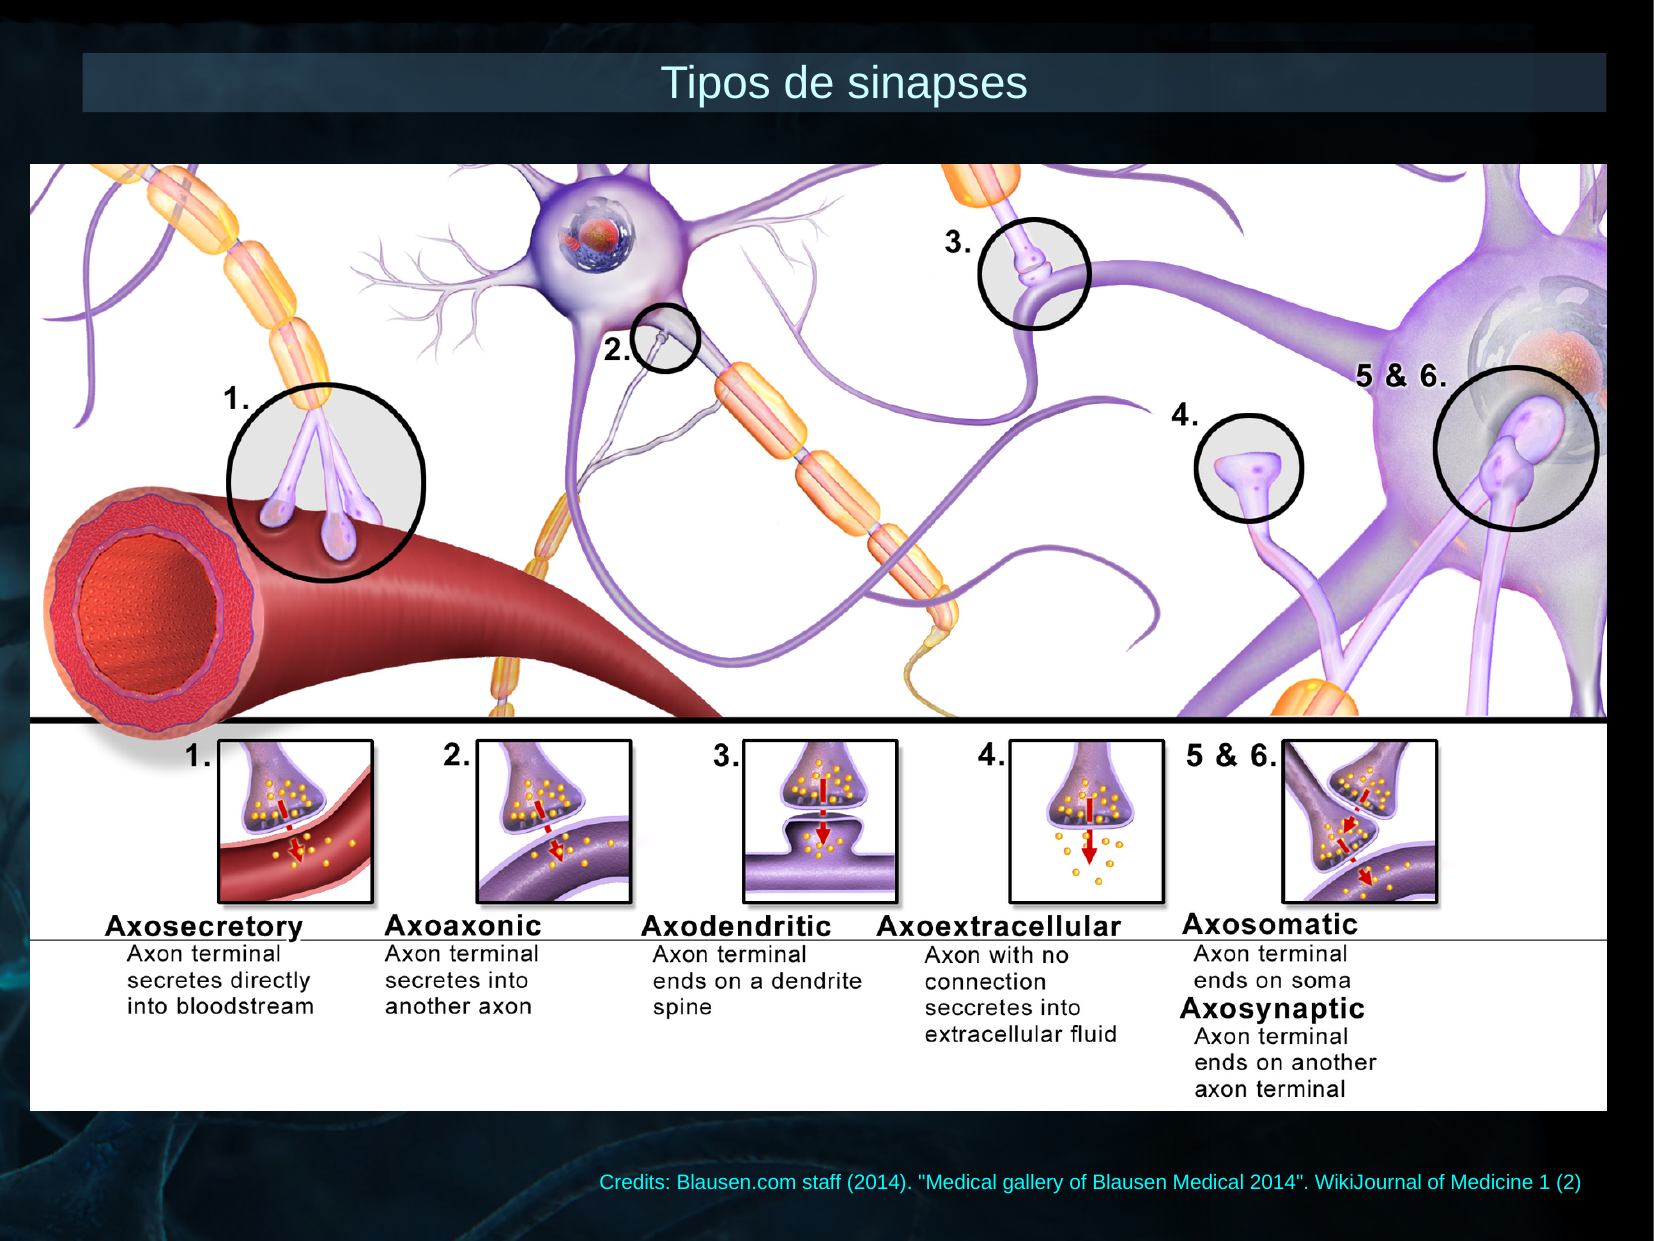

Tipos de sinapses
Credits: Blausen.com staff (2014). "Medical gallery of Blausen Medical 2014". WikiJournal of Medicine 1 (2)